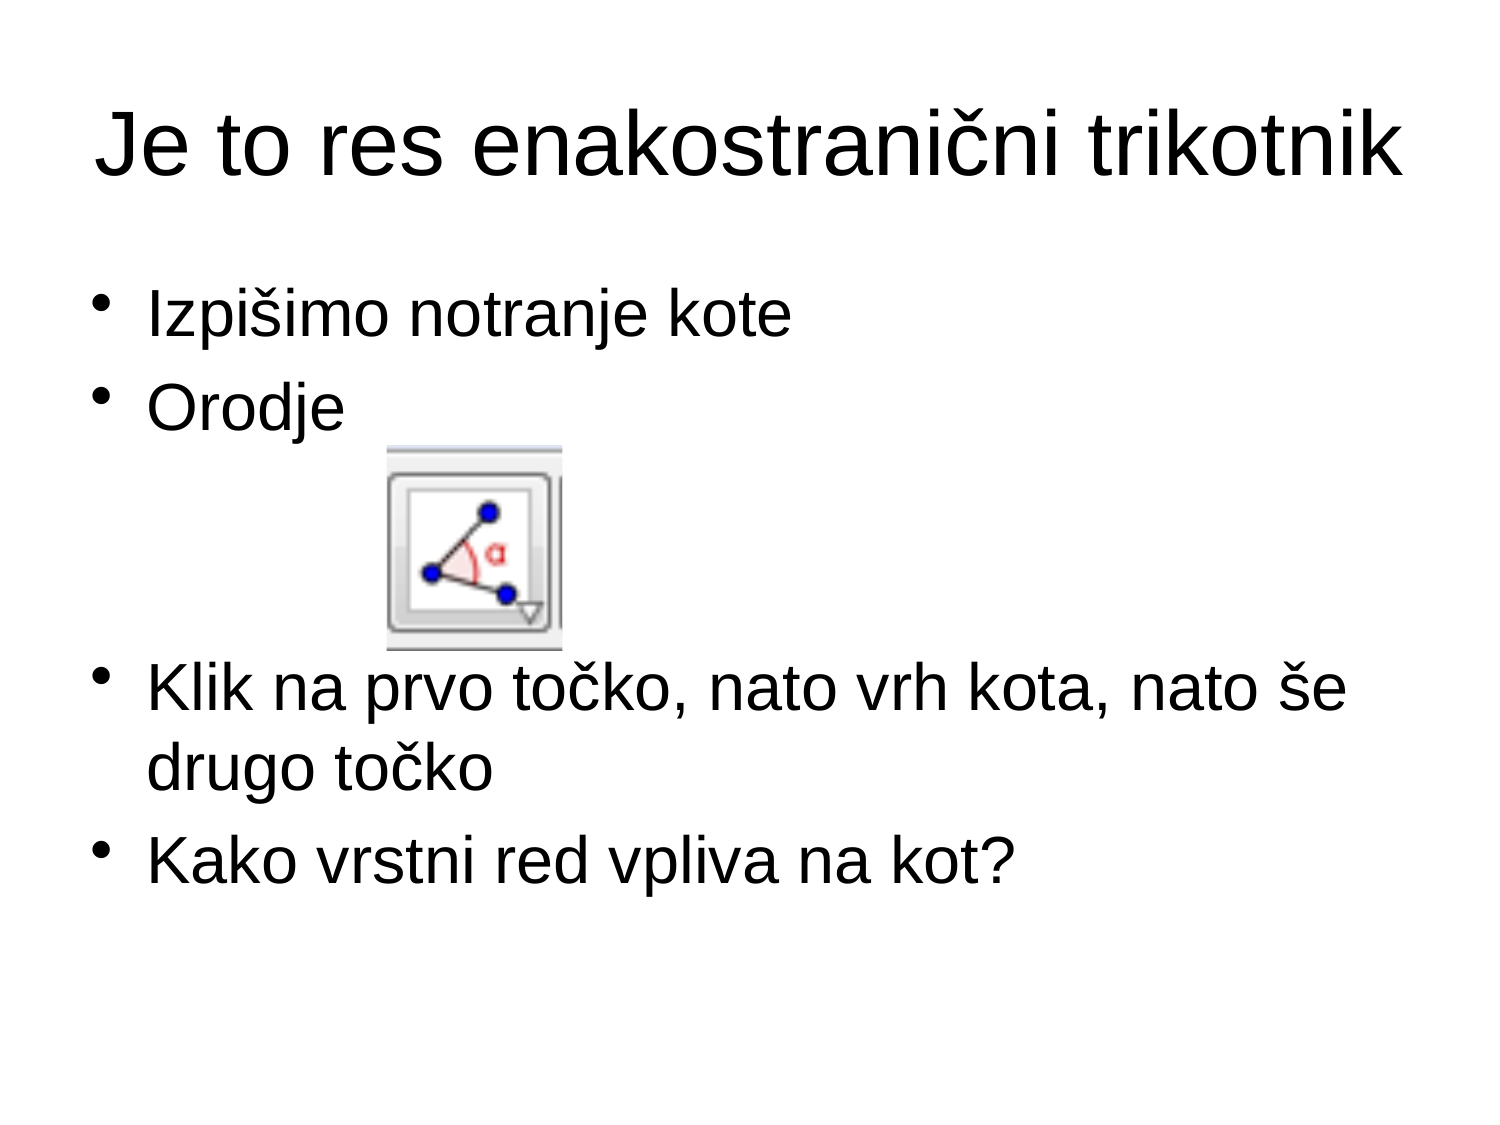

# Je to res enakostranični trikotnik
Izpišimo notranje kote
Orodje
Klik na prvo točko, nato vrh kota, nato še drugo točko
Kako vrstni red vpliva na kot?